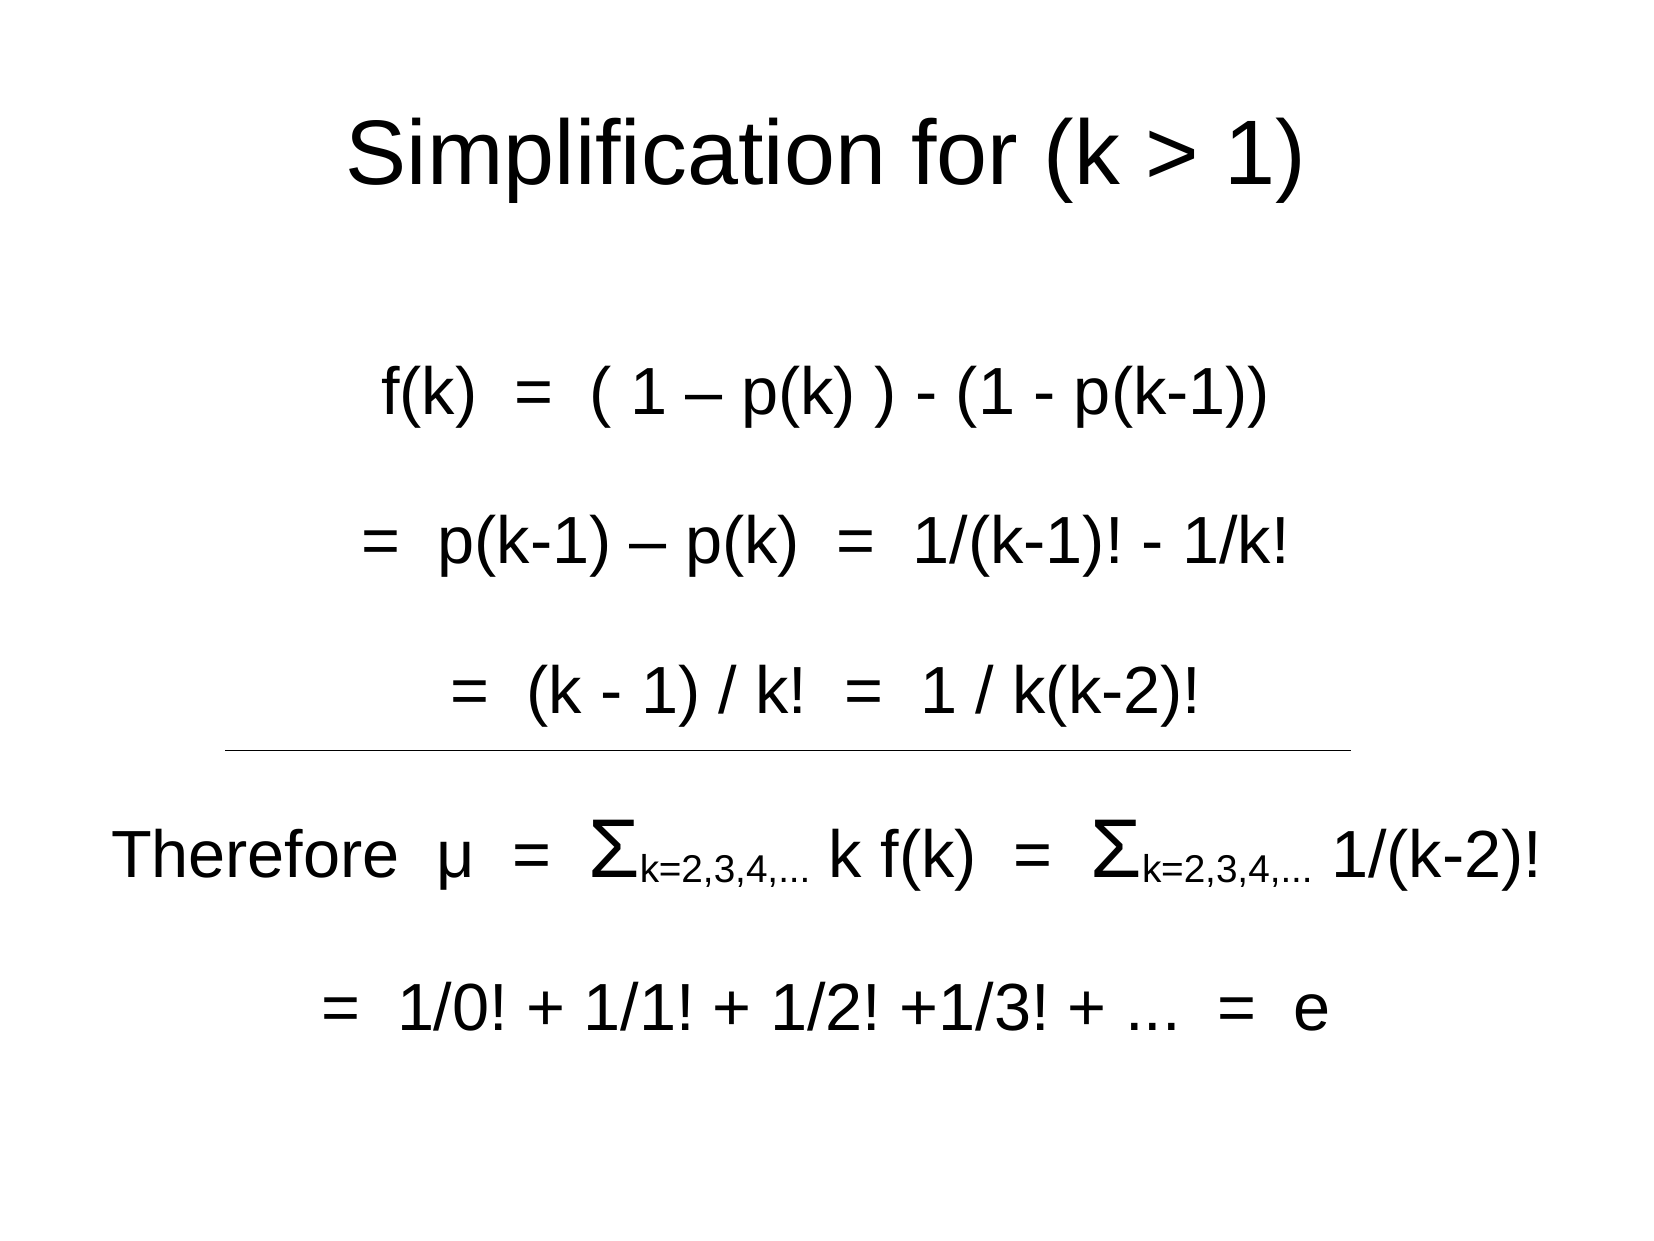

# Simplification for (k > 1)
f(k) = ( 1 – p(k) ) - (1 - p(k-1))
= p(k-1) – p(k) = 1/(k-1)! - 1/k!
= (k - 1) / k! = 1 / k(k-2)!
Therefore μ = Σk=2,3,4,... k f(k) = Σk=2,3,4,... 1/(k-2)!
= 1/0! + 1/1! + 1/2! +1/3! + ... = e